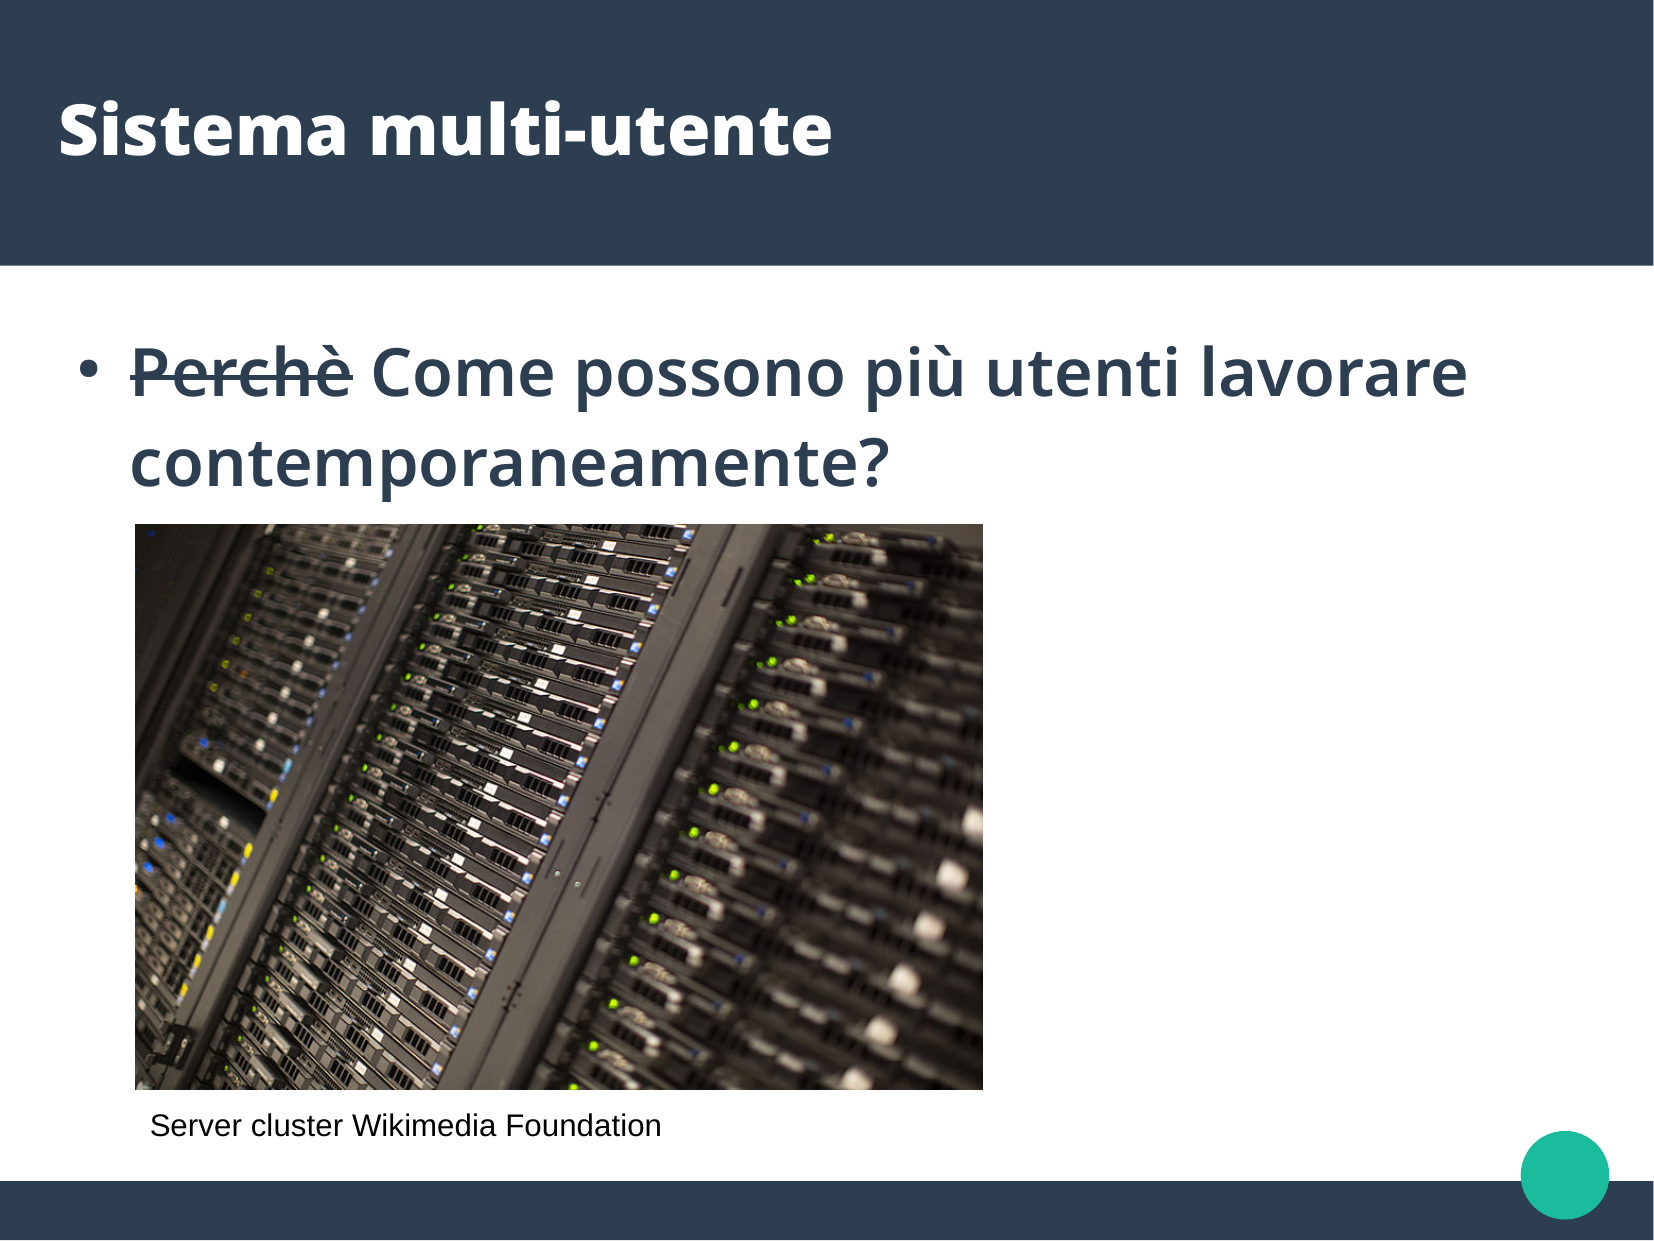

# Sistema multi-utente
Perchè Come possono più utenti lavorare contemporaneamente?
Server cluster Wikimedia Foundation